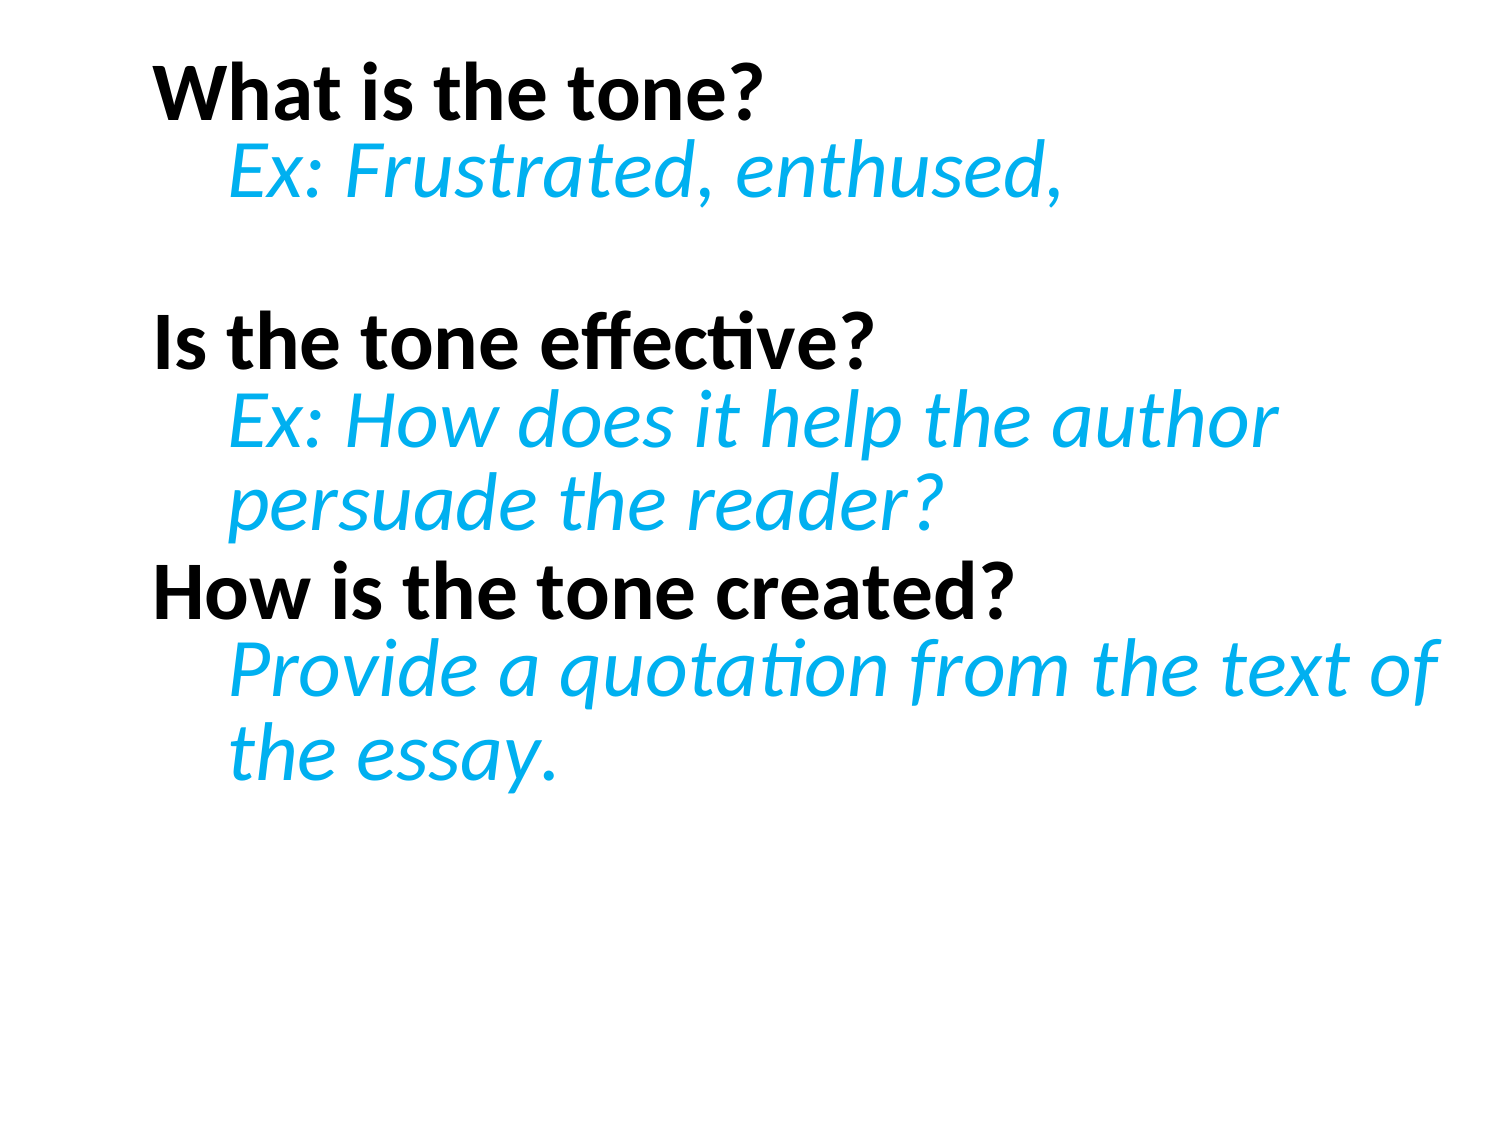

What is the tone?
Is the tone effective?
How is the tone created?
Ex: Frustrated, enthused,
Ex: How does it help the author persuade the reader?
Provide a quotation from the text of the essay.